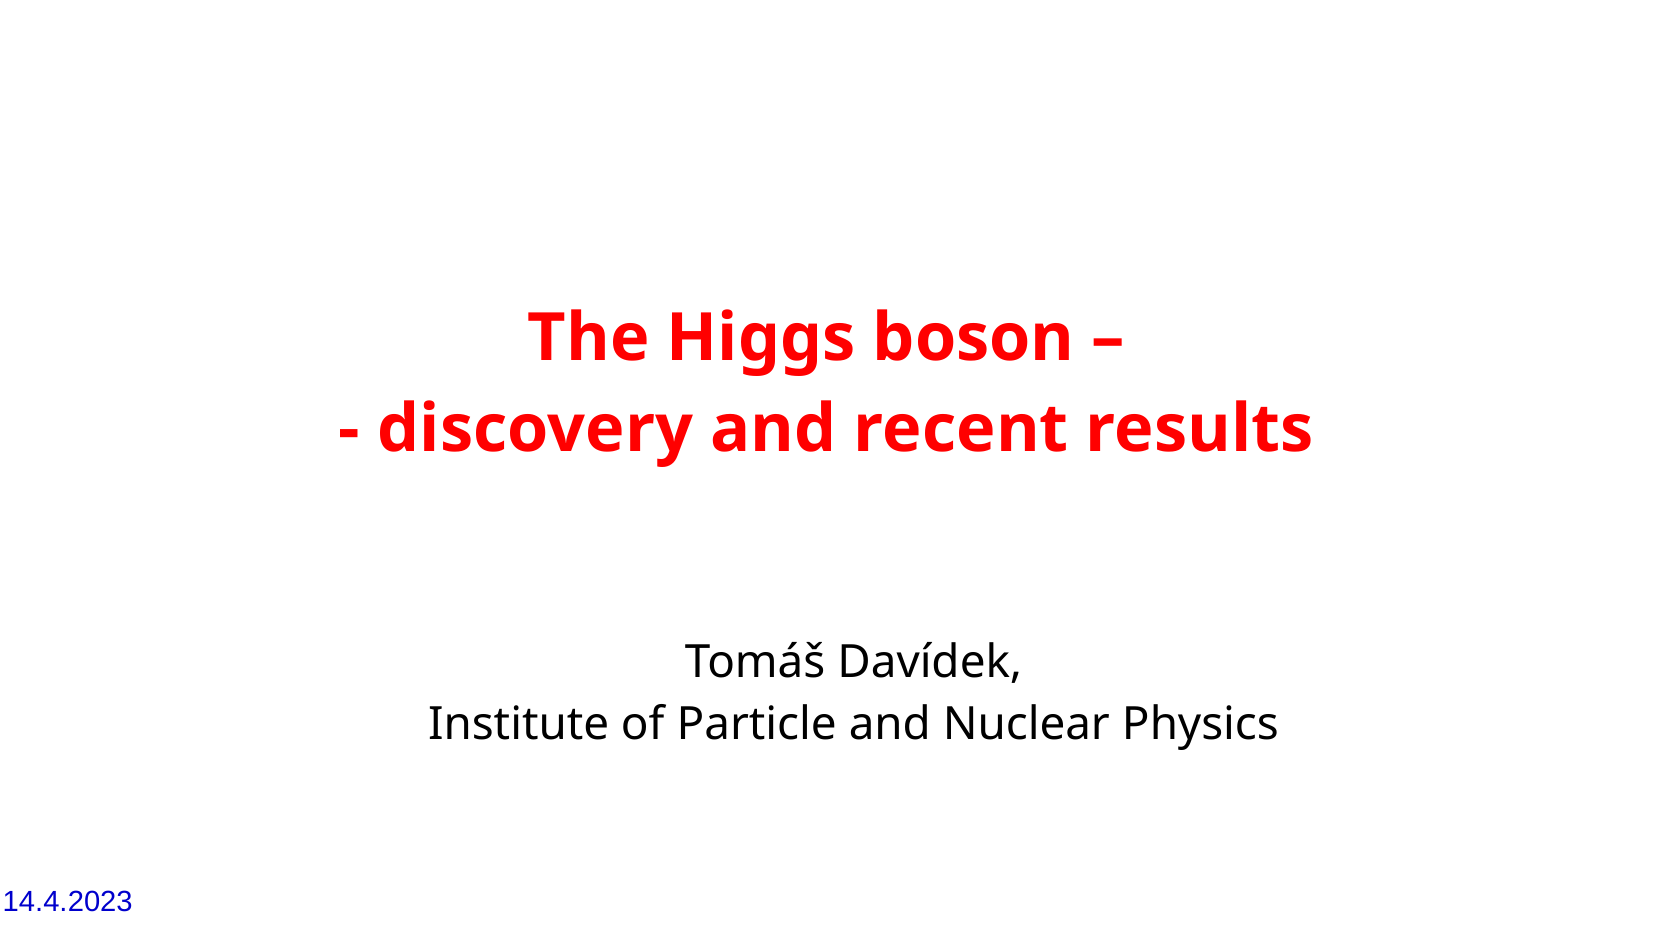

#
The Higgs boson –
- discovery and recent results
Tomáš Davídek,
Institute of Particle and Nuclear Physics